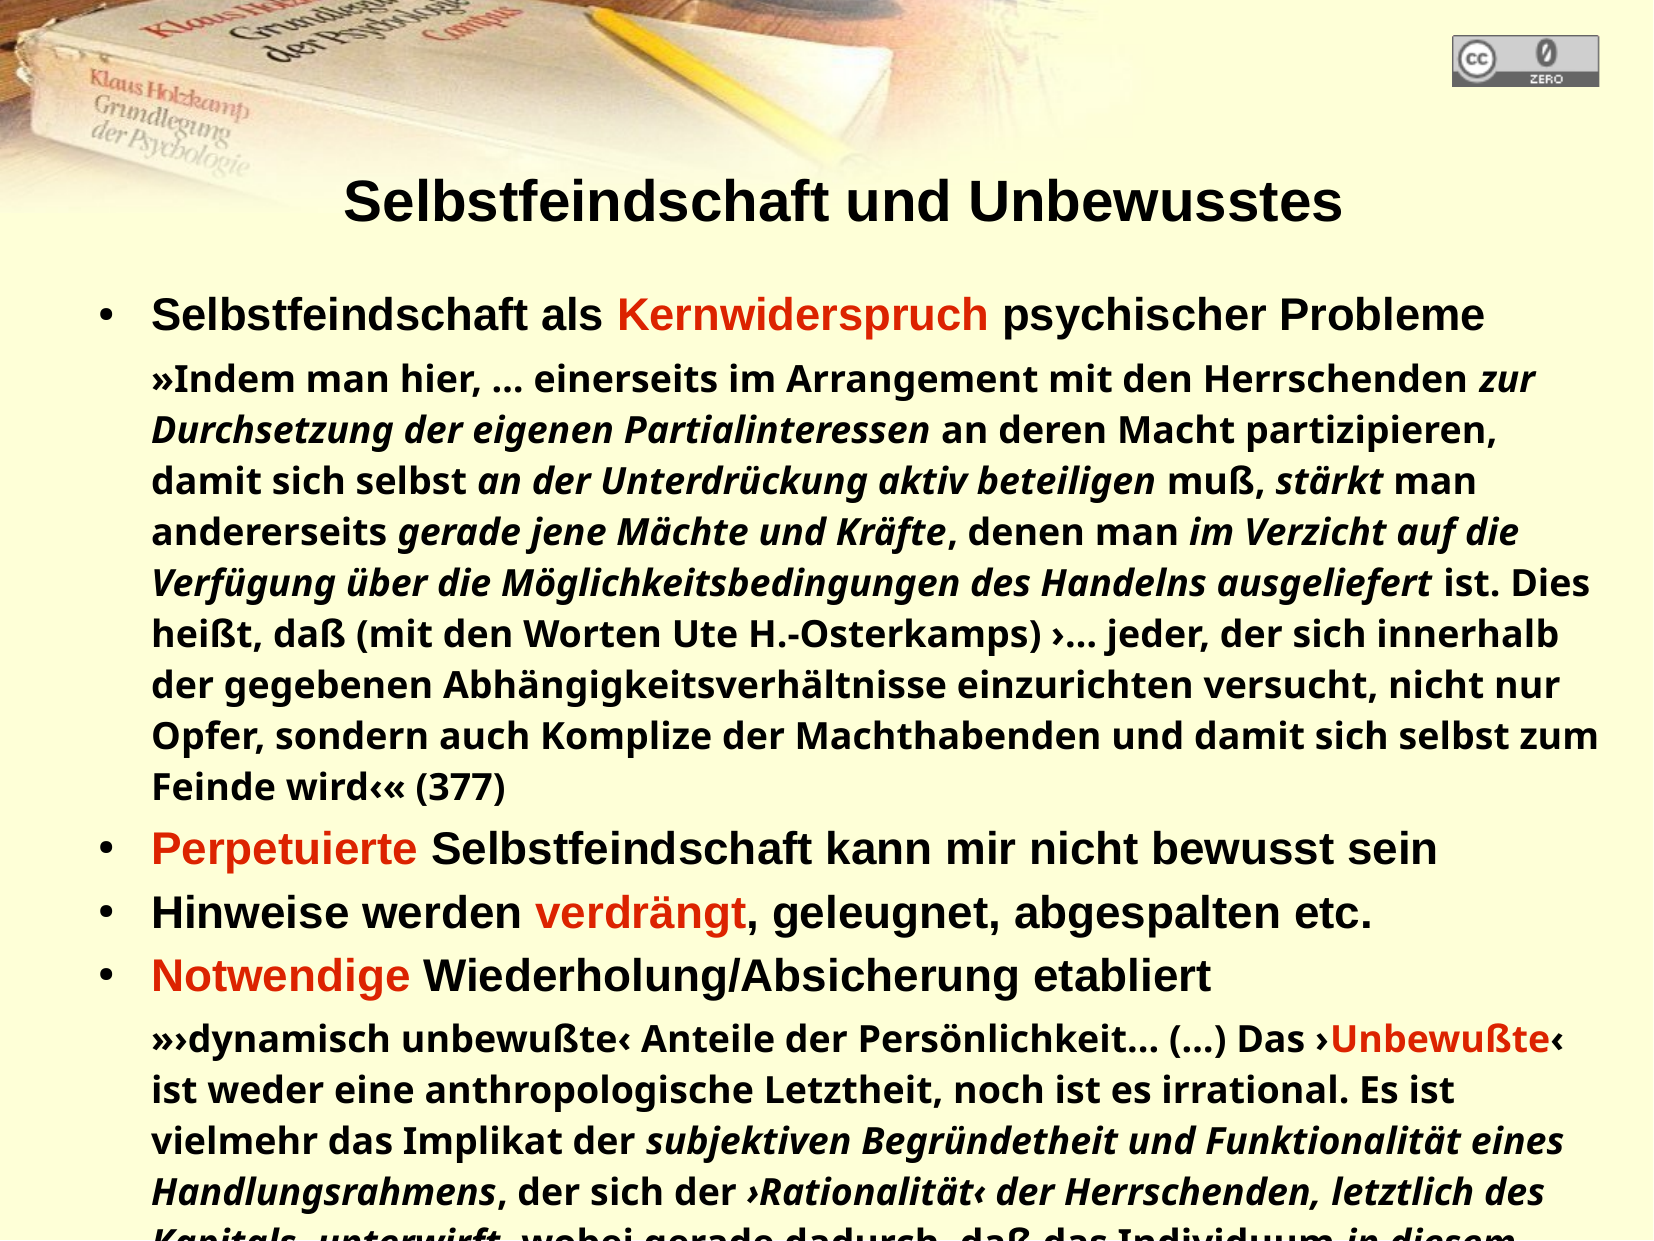

# Selbstfeindschaft und Unbewusstes
Selbstfeindschaft als Kernwiderspruch psychischer Probleme
»Indem man hier, … einerseits im Arrangement mit den Herrschenden zur Durchsetzung der eigenen Partialinteressen an deren Macht partizipieren, damit sich selbst an der Unterdrückung aktiv beteiligen muß, stärkt man andererseits gerade jene Mächte und Kräfte, denen man im Verzicht auf die Verfügung über die Möglichkeitsbedingungen des Handelns ausgeliefert ist. Dies heißt, daß (mit den Worten Ute H.-Osterkamps) ›… jeder, der sich innerhalb der gegebenen Abhängigkeitsverhältnisse einzurichten versucht, nicht nur Opfer, sondern auch Komplize der Machthabenden und damit sich selbst zum Feinde wird‹« (377)
Perpetuierte Selbstfeindschaft kann mir nicht bewusst sein
Hinweise werden verdrängt, geleugnet, abgespalten etc.
Notwendige Wiederholung/Absicherung etabliert
»›dynamisch unbewußte‹ Anteile der Persönlichkeit... (…) Das ›Unbewußte‹ ist weder eine anthropologische Letztheit, noch ist es irrational. Es ist vielmehr das Implikat der subjektiven Begründetheit und Funktionalität eines Handlungsrahmens, der sich der ›Rationalität‹ der Herrschenden, letztlich des Kapitals, unterwirft, wobei gerade dadurch, daß das Individuum in diesem Rahmen ›rational‹ handelt, es sich selbst zum Feinde werden muß.« (381)